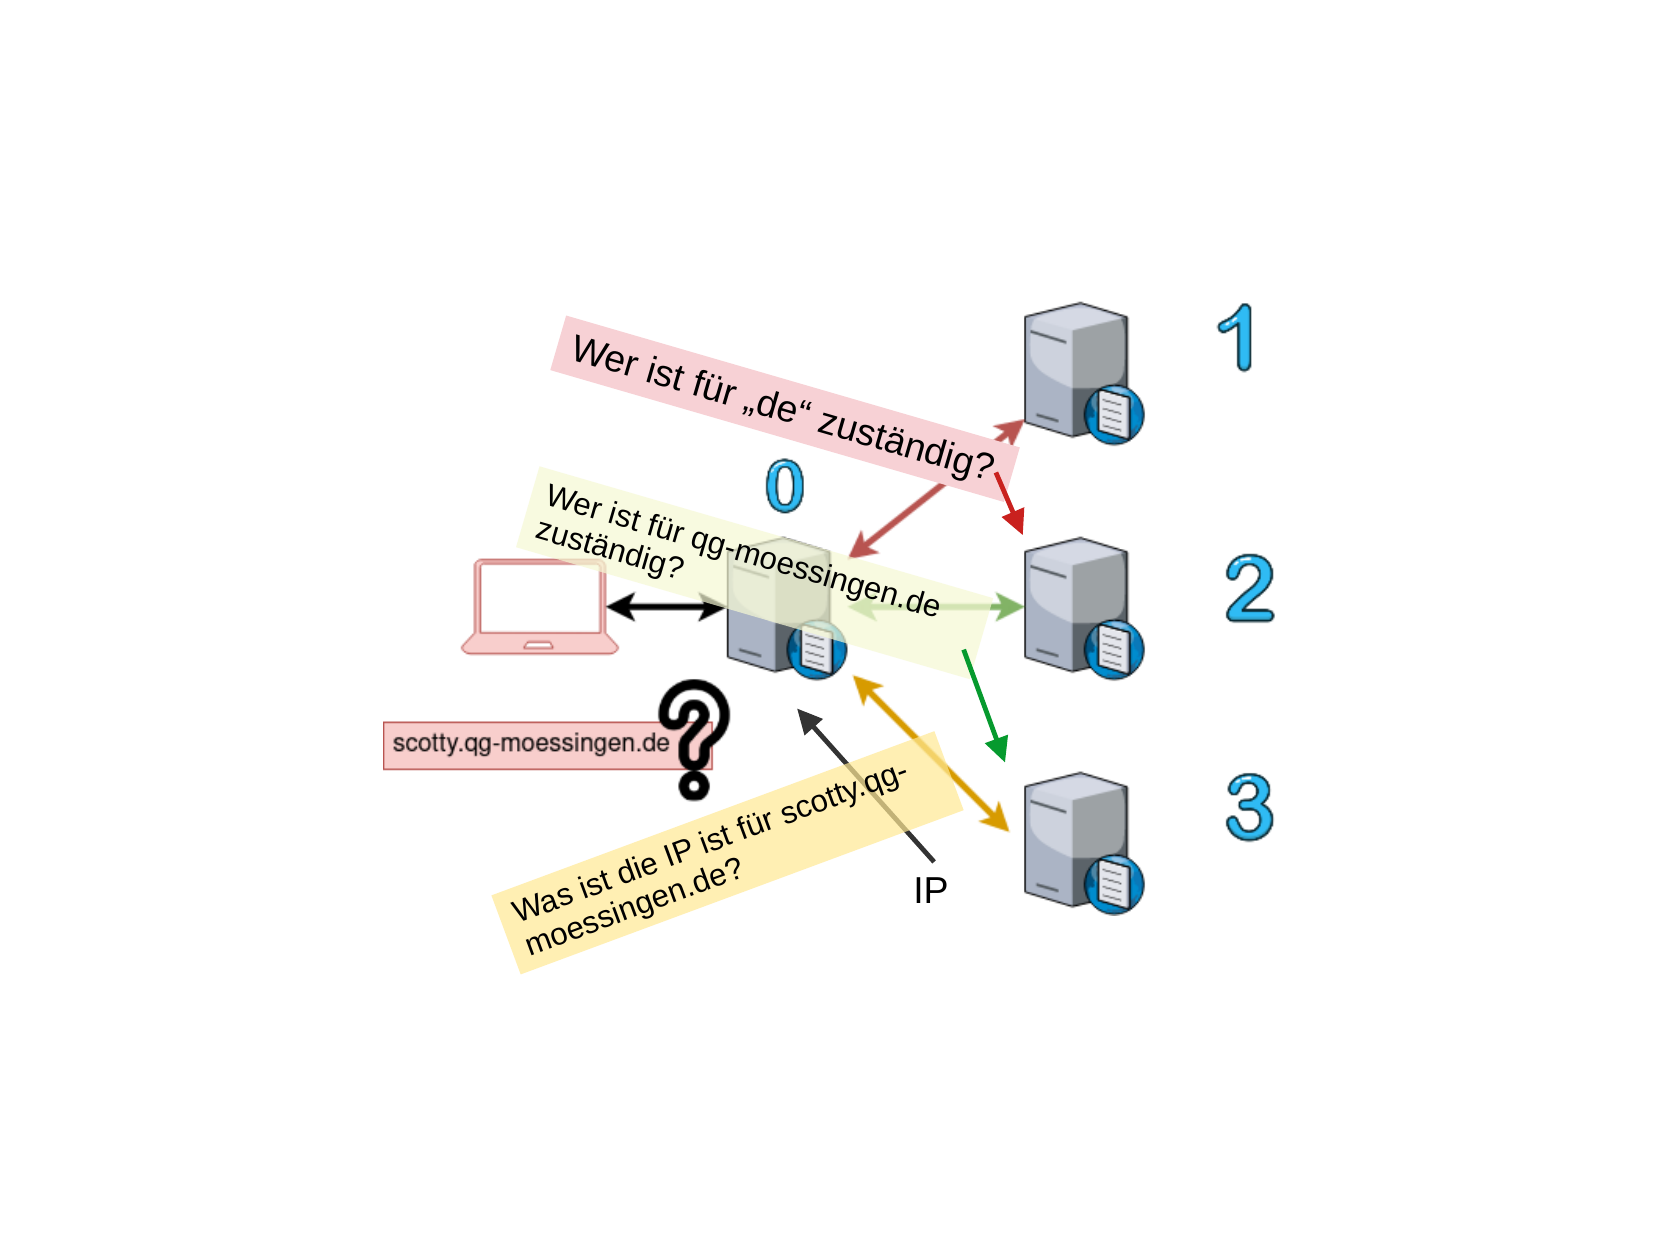

Wer ist für „de“ zuständig?
Wer ist für qg-moessingen.de zuständig?
Was ist die IP ist für scotty.qg-moessingen.de?
IP